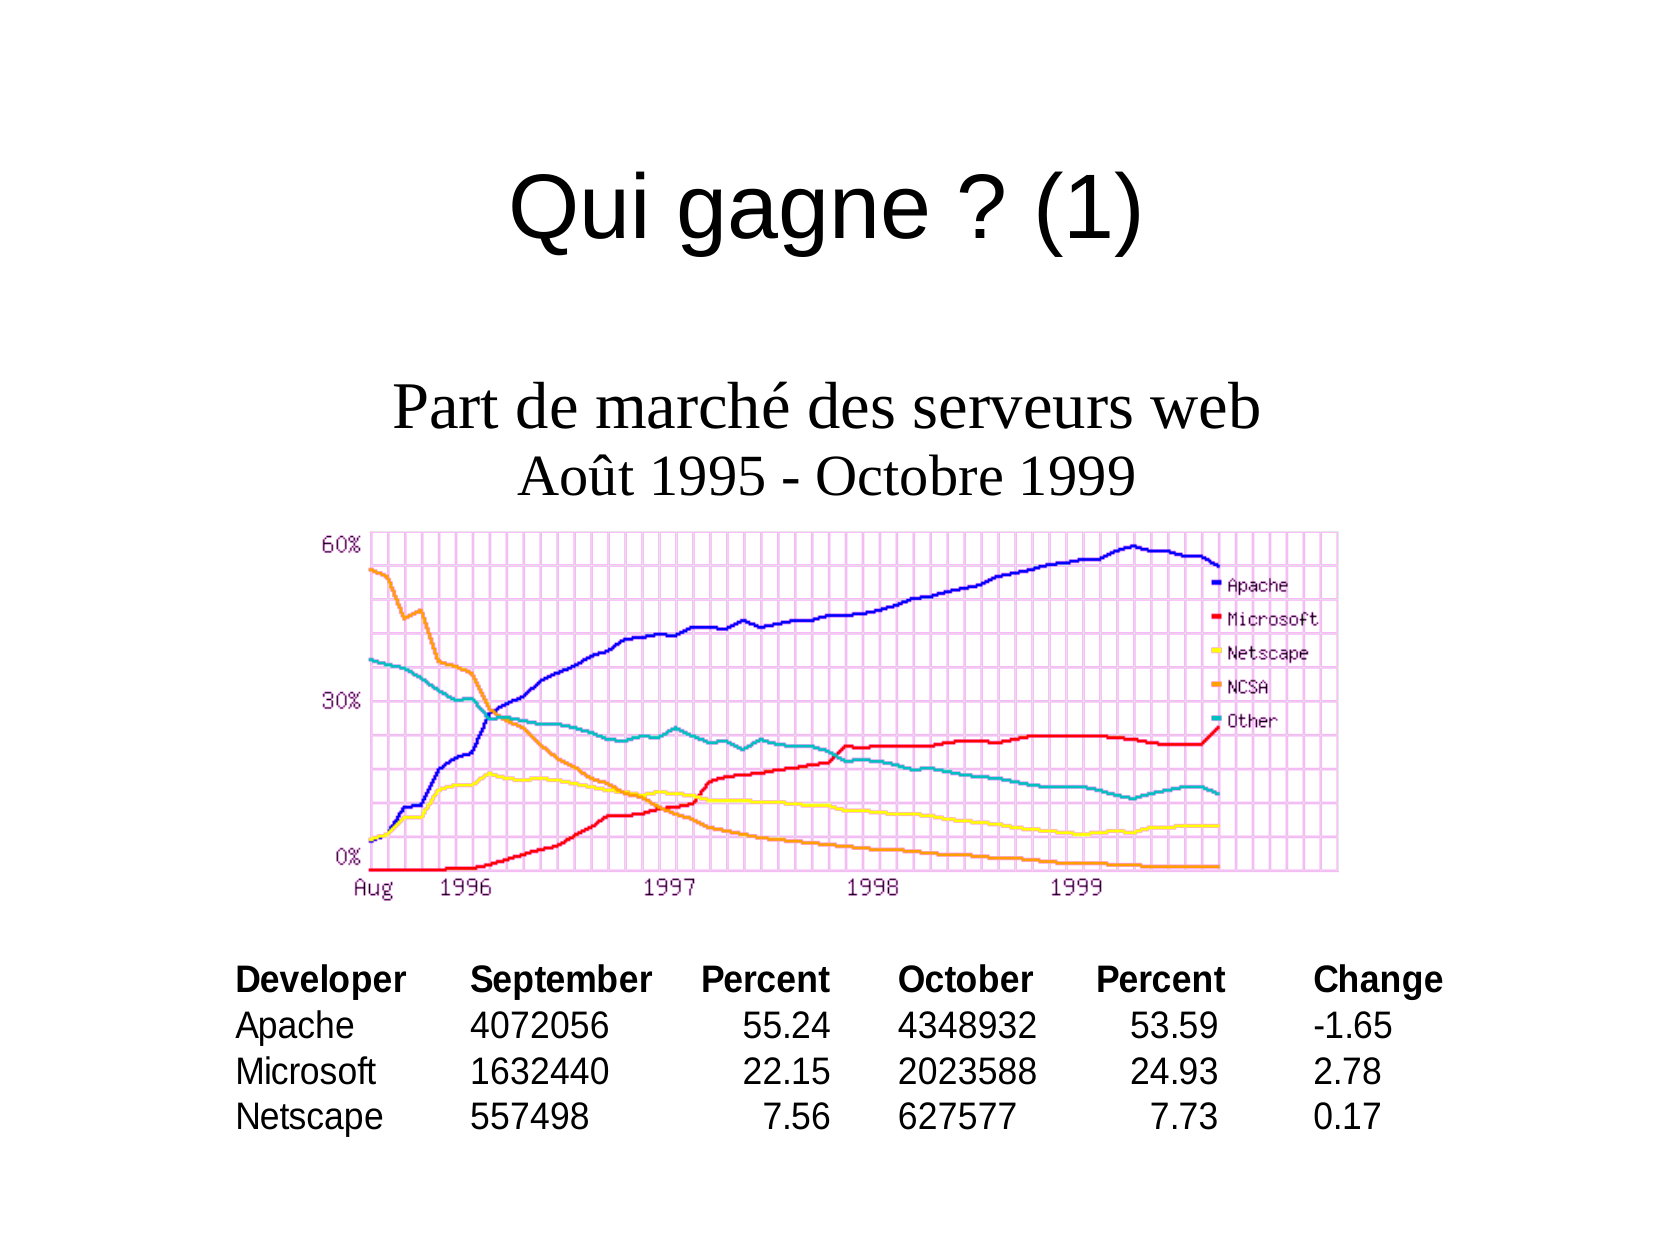

# Qui gagne ? (1)
Part de marché des serveurs web
Août 1995 - Octobre 1999